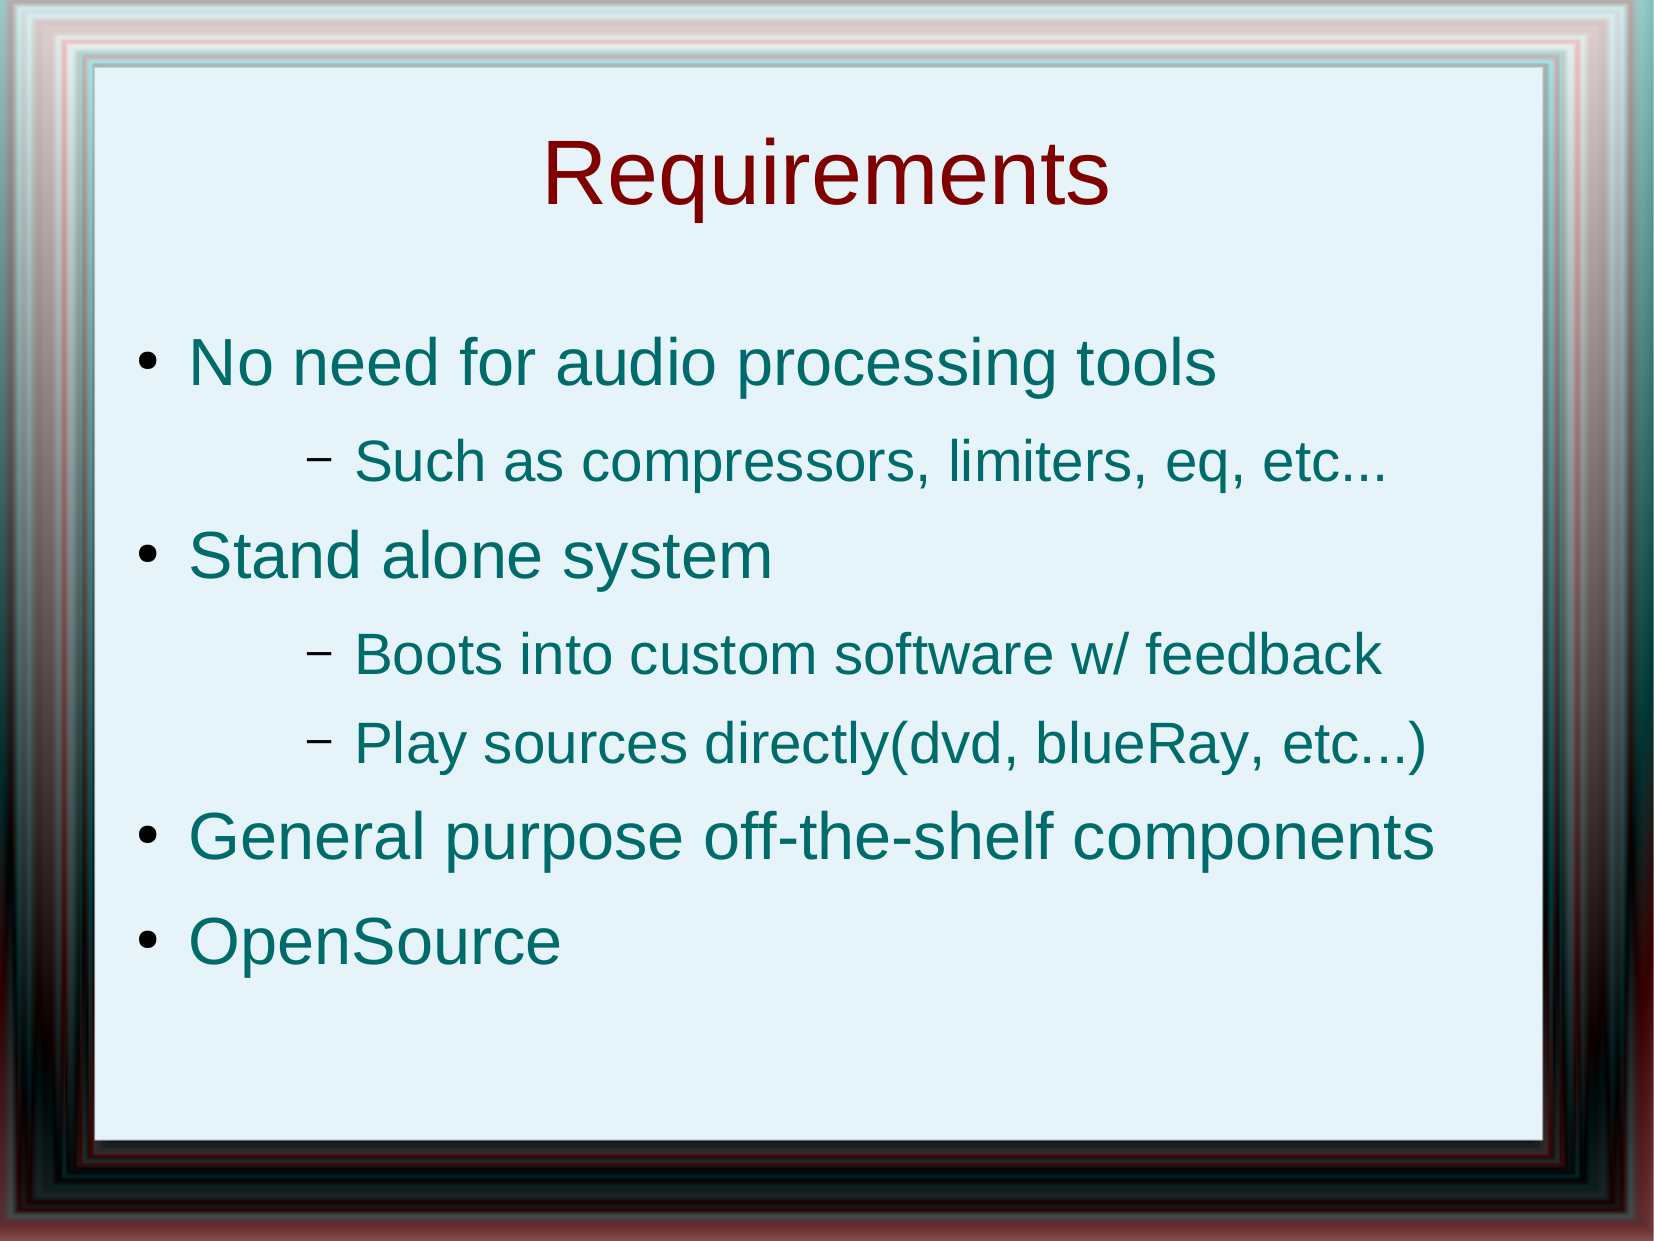

# Requirements
No need for audio processing tools
Such as compressors, limiters, eq, etc...
Stand alone system
Boots into custom software w/ feedback
Play sources directly(dvd, blueRay, etc...)
General purpose off-the-shelf components
OpenSource